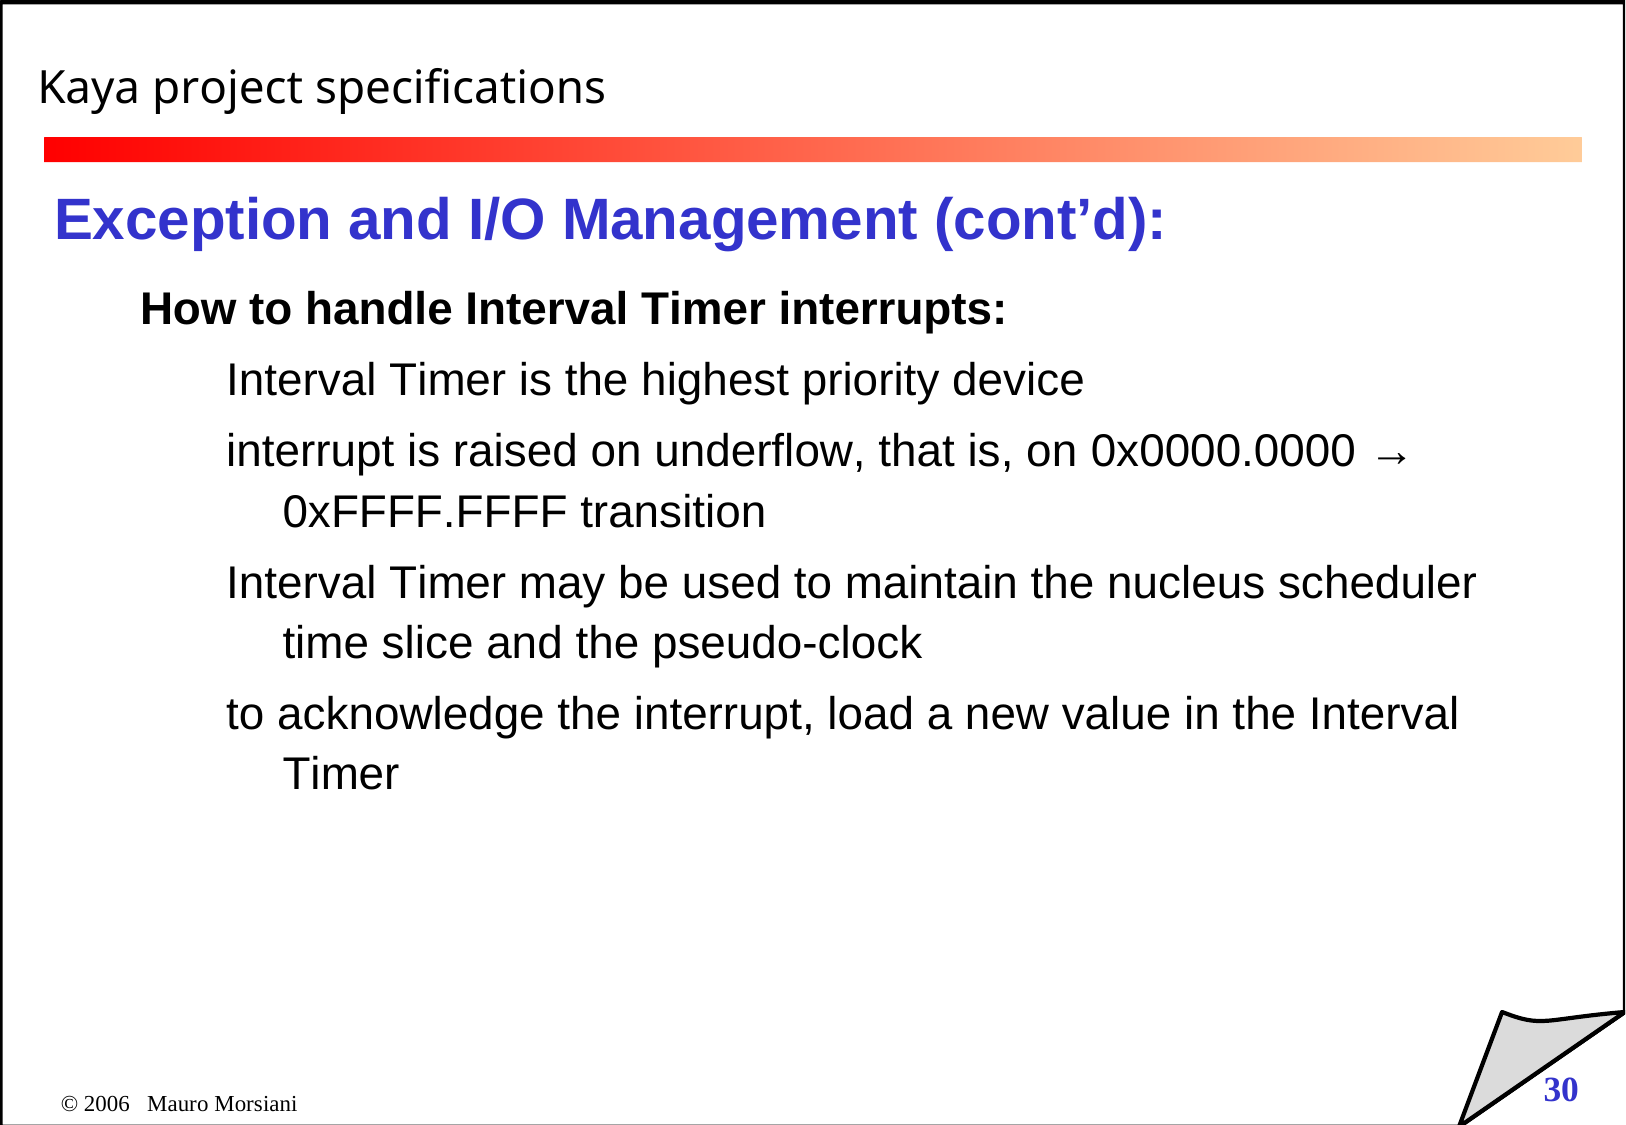

# Kaya project specifications
Exception and I/O Management (cont’d):
How to handle Interval Timer interrupts:
Interval Timer is the highest priority device
interrupt is raised on underflow, that is, on 0x0000.0000 → 0xFFFF.FFFF transition
Interval Timer may be used to maintain the nucleus scheduler time slice and the pseudo-clock
to acknowledge the interrupt, load a new value in the Interval Timer